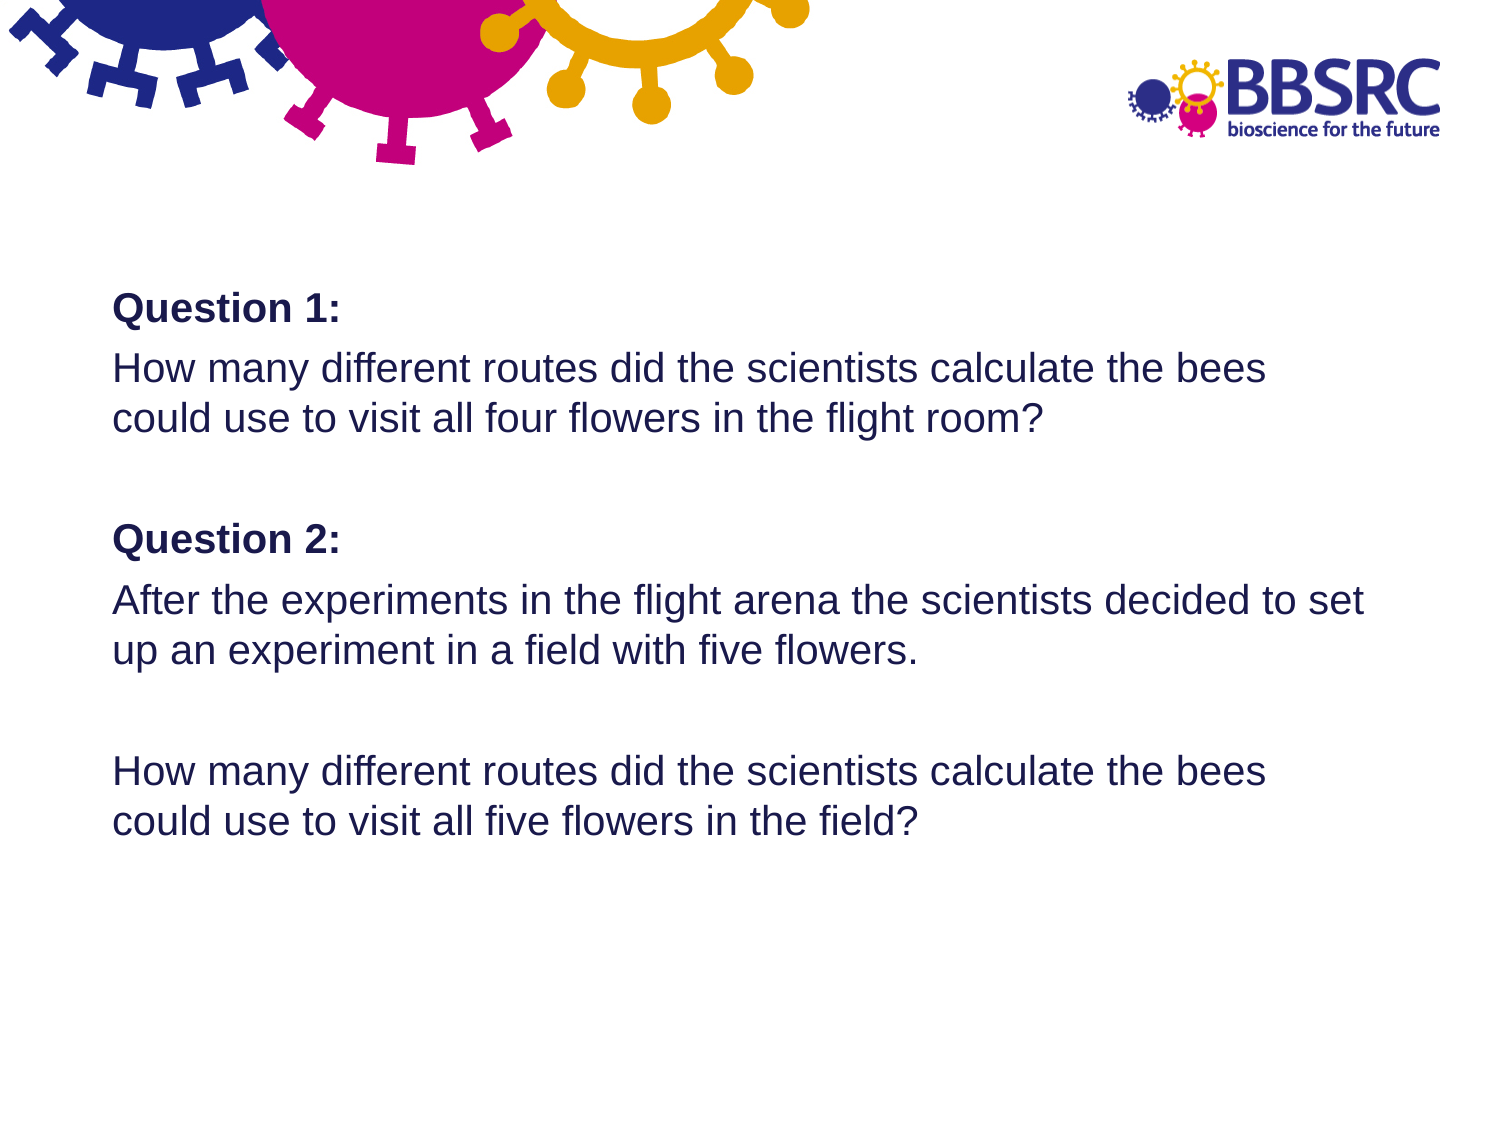

# Question 1:
How many different routes did the scientists calculate the bees could use to visit all four flowers in the flight room?
Question 2:
After the experiments in the flight arena the scientists decided to set up an experiment in a field with five flowers.
How many different routes did the scientists calculate the bees could use to visit all five flowers in the field?